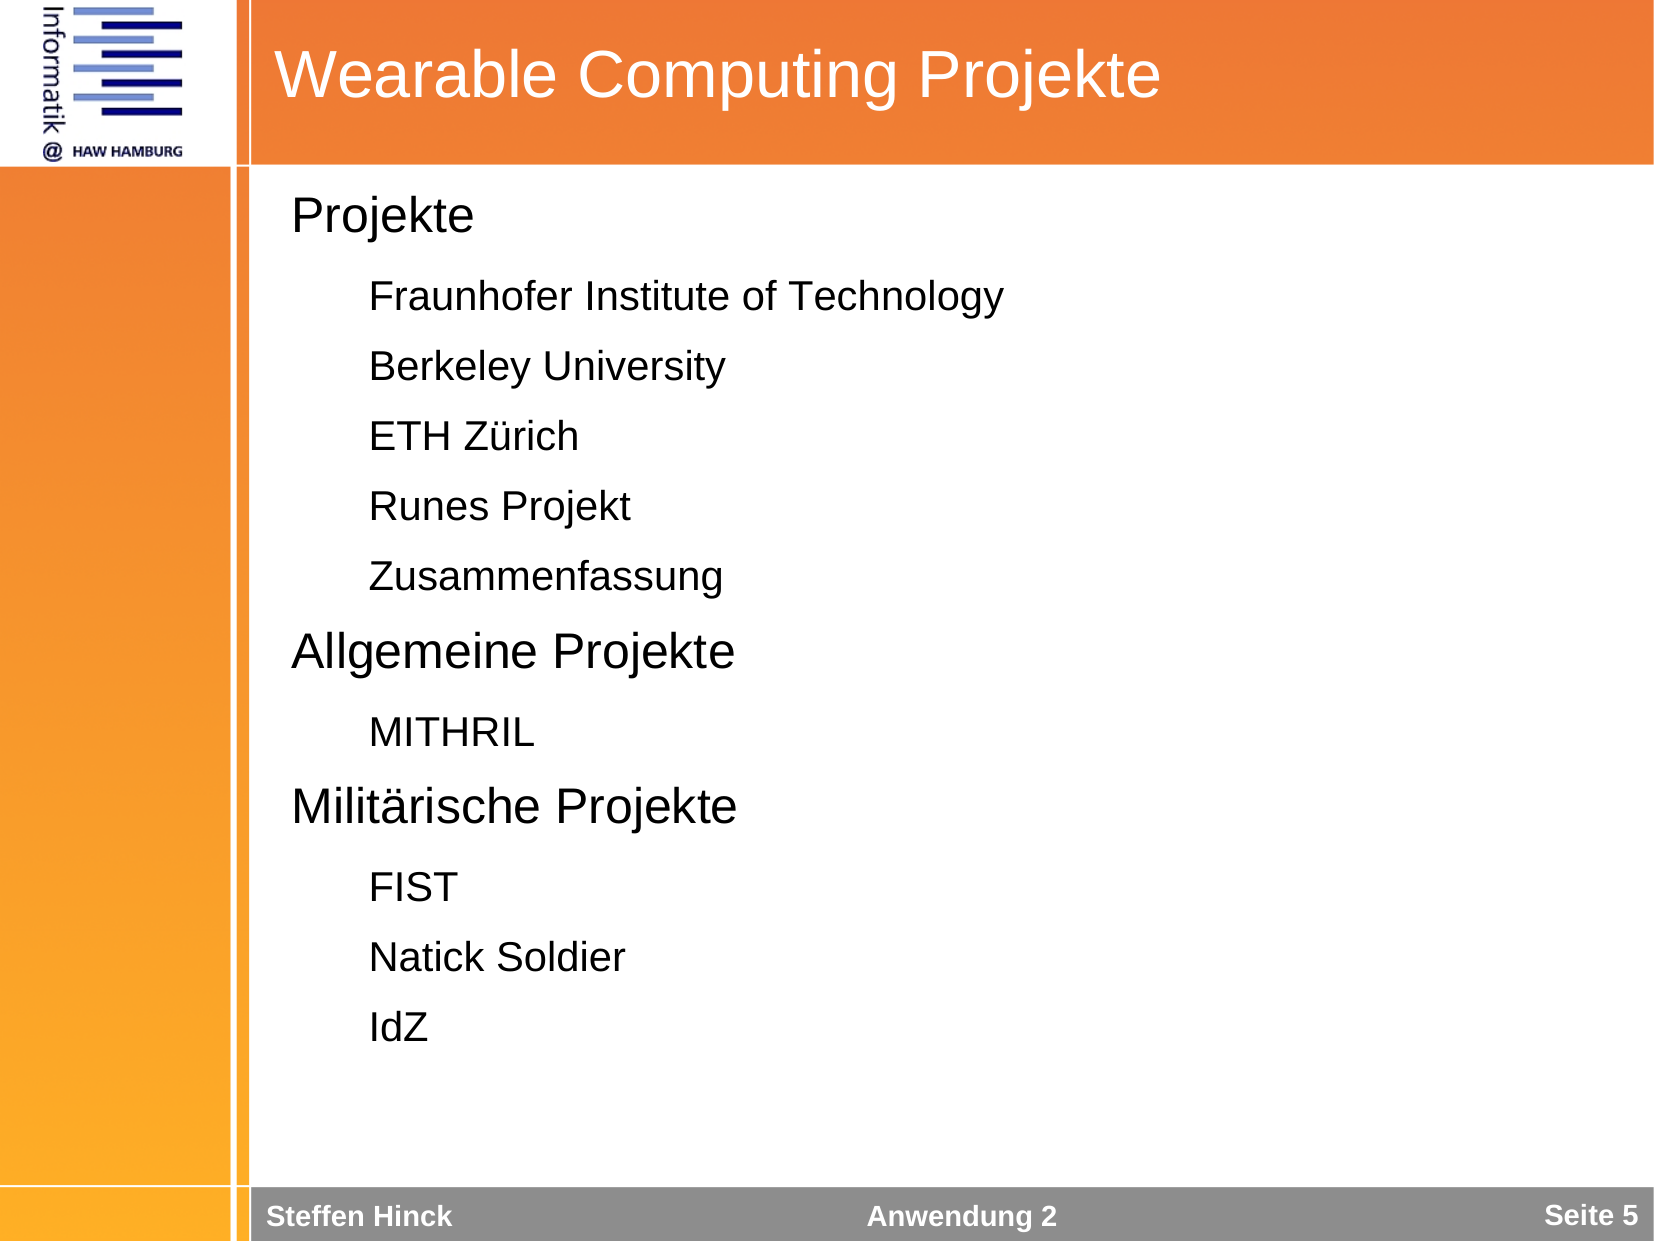

# Wearable Computing Projekte
Projekte
Fraunhofer Institute of Technology
Berkeley University
ETH Zürich
Runes Projekt
Zusammenfassung
Allgemeine Projekte
MITHRIL
Militärische Projekte
FIST
Natick Soldier
IdZ